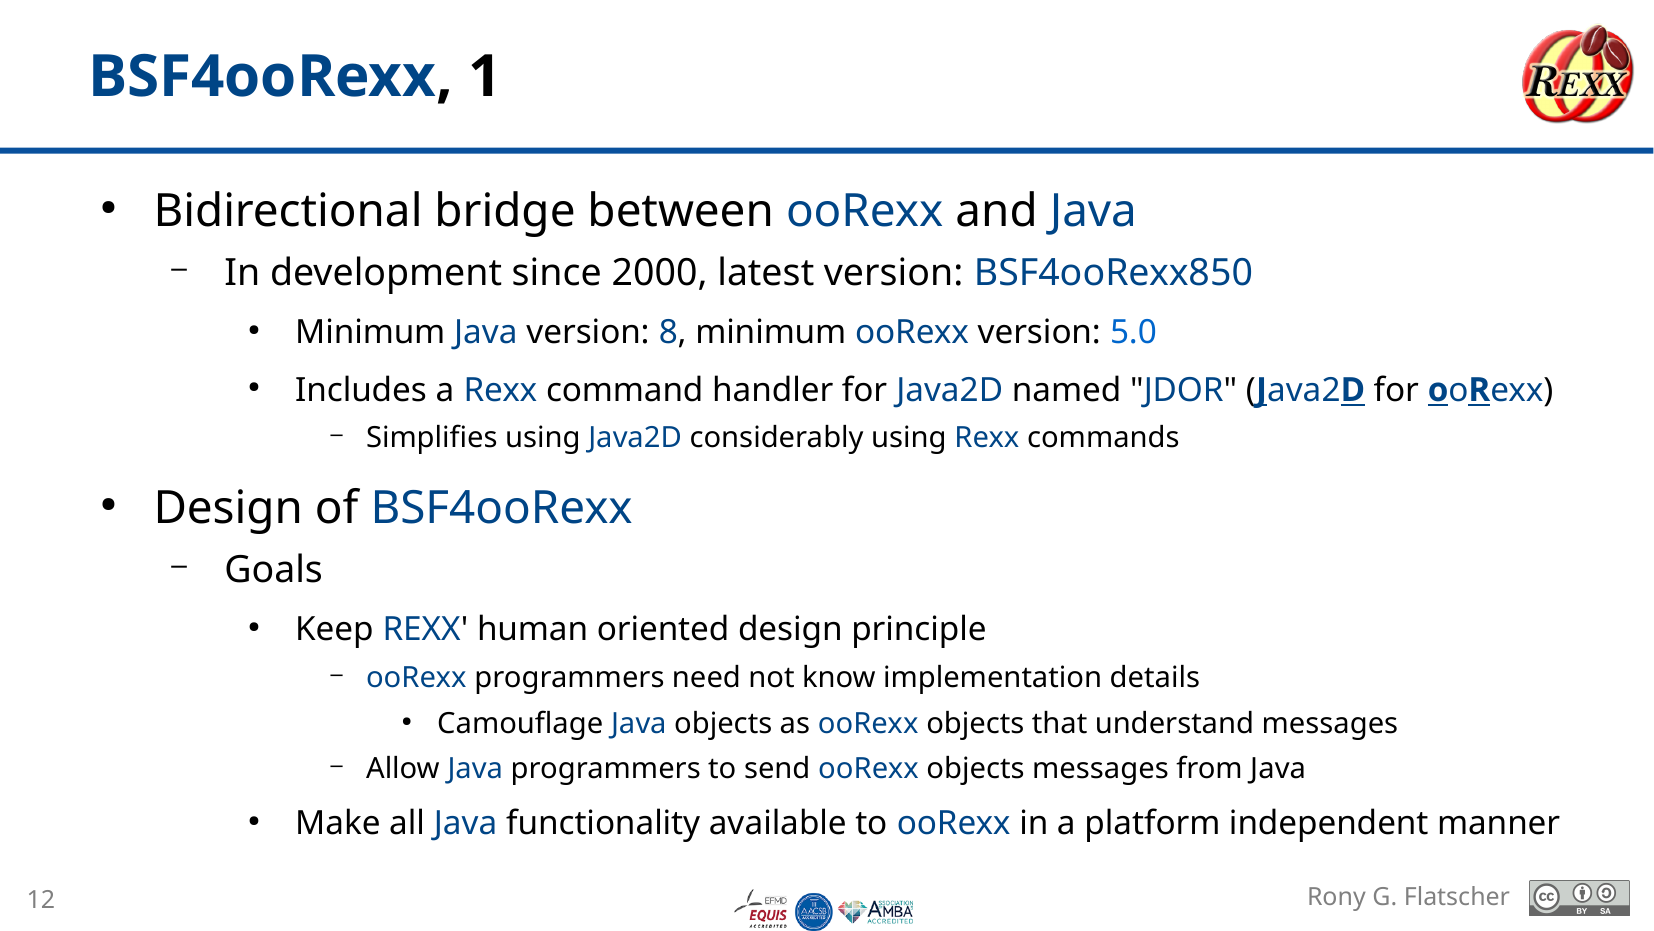

# BSF4ooRexx, 1
Bidirectional bridge between ooRexx and Java
In development since 2000, latest version: BSF4ooRexx850
Minimum Java version: 8, minimum ooRexx version: 5.0
Includes a Rexx command handler for Java2D named "JDOR" (Java2D for ooRexx)
Simplifies using Java2D considerably using Rexx commands
Design of BSF4ooRexx
Goals
Keep REXX' human oriented design principle
ooRexx programmers need not know implementation details
Camouflage Java objects as ooRexx objects that understand messages
Allow Java programmers to send ooRexx objects messages from Java
Make all Java functionality available to ooRexx in a platform independent manner